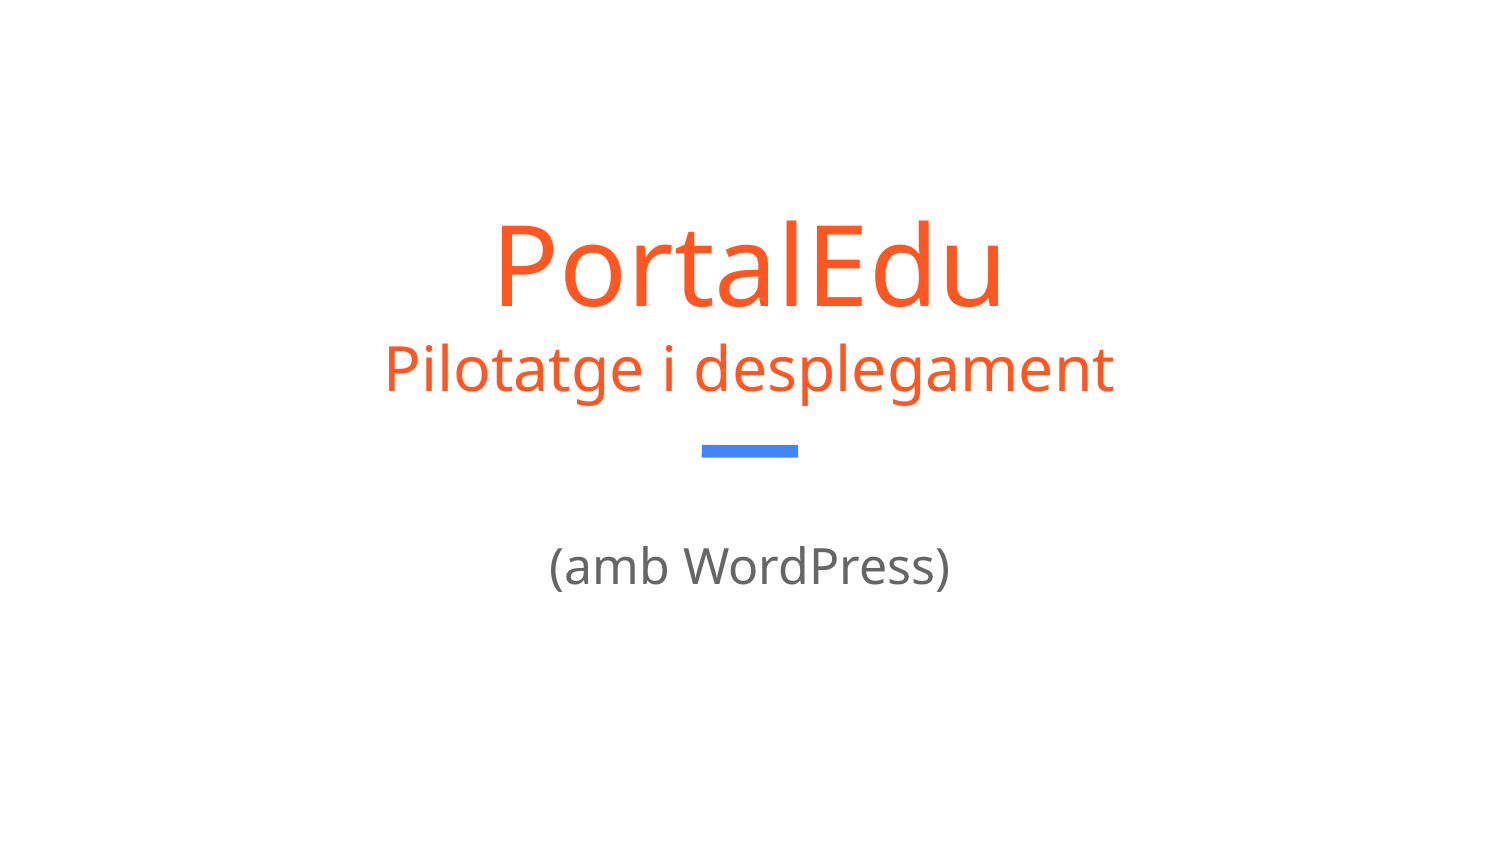

# PortalEdu Pilotatge i desplegament
(amb WordPress)